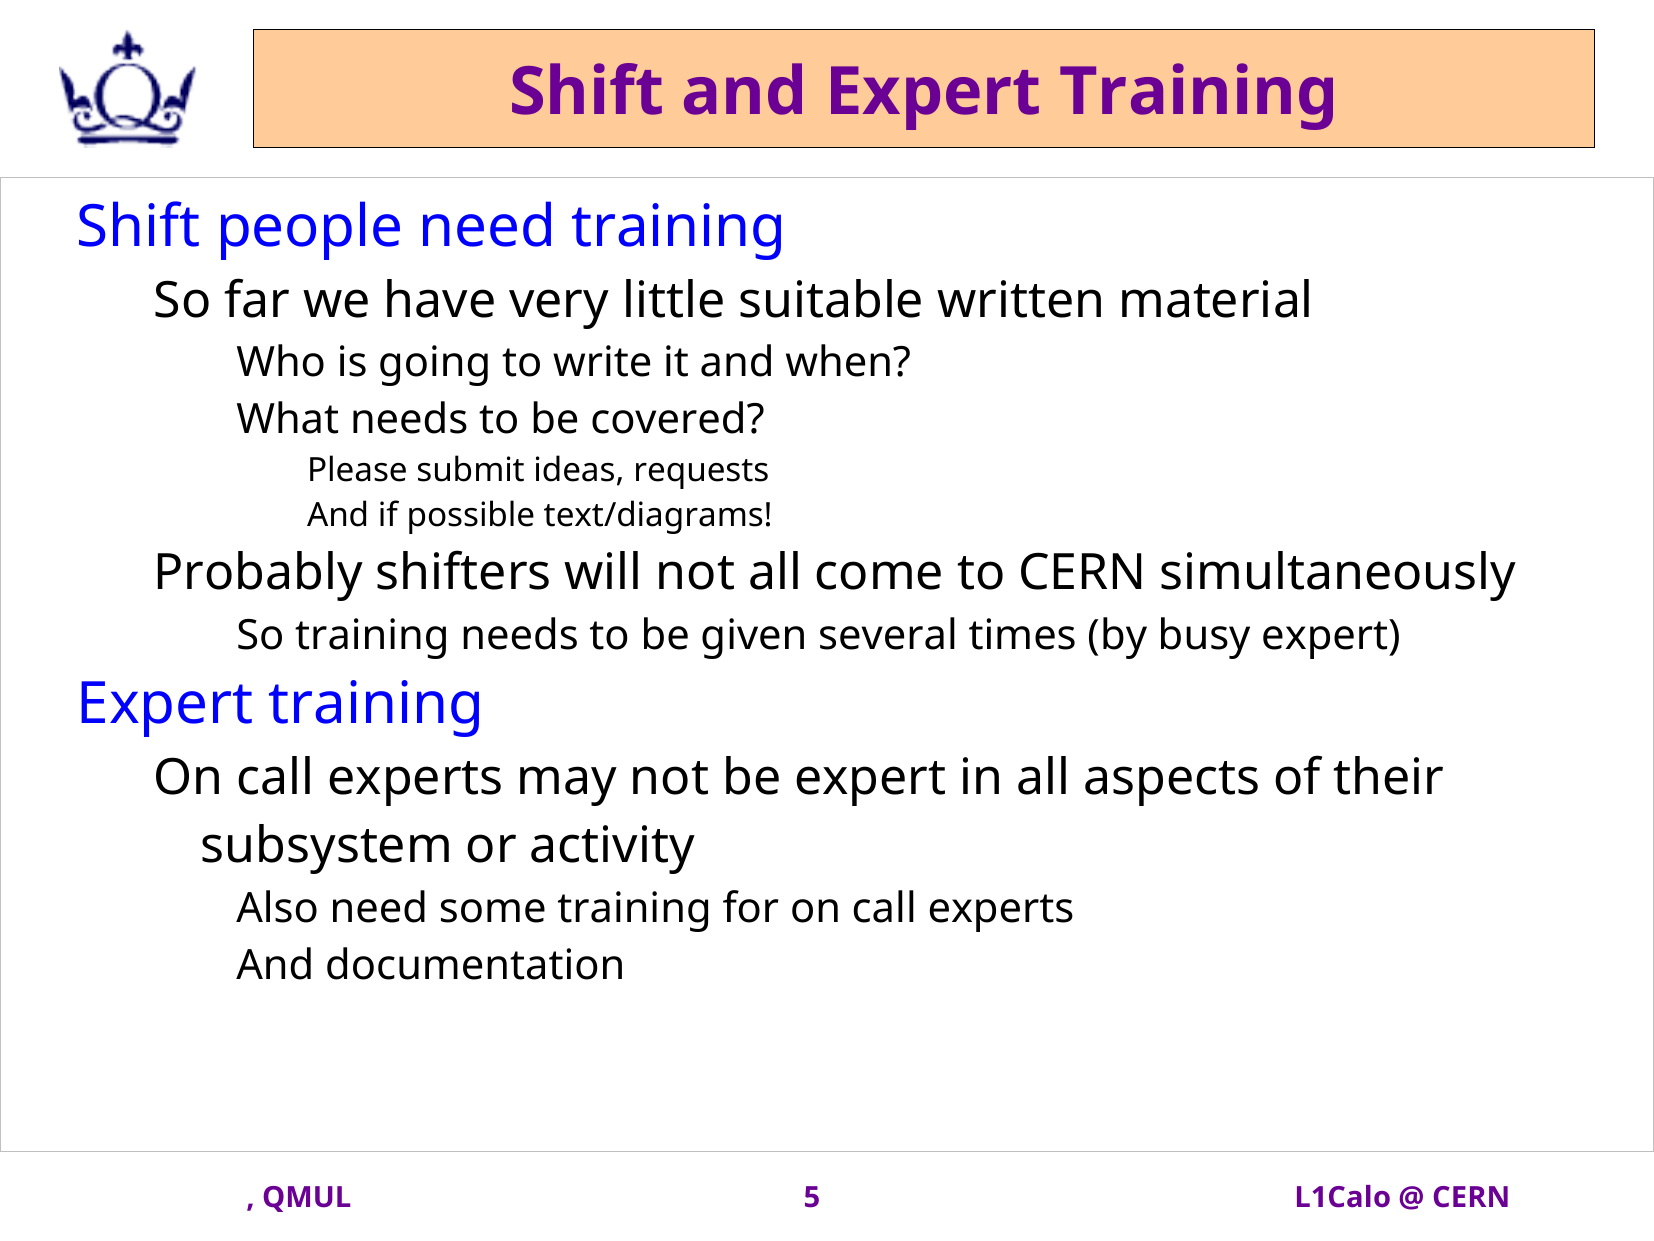

# Shift and Expert Training
Shift people need training
So far we have very little suitable written material
Who is going to write it and when?
What needs to be covered?
Please submit ideas, requests
And if possible text/diagrams!
Probably shifters will not all come to CERN simultaneously
So training needs to be given several times (by busy expert)
Expert training
On call experts may not be expert in all aspects of their subsystem or activity
Also need some training for on call experts
And documentation